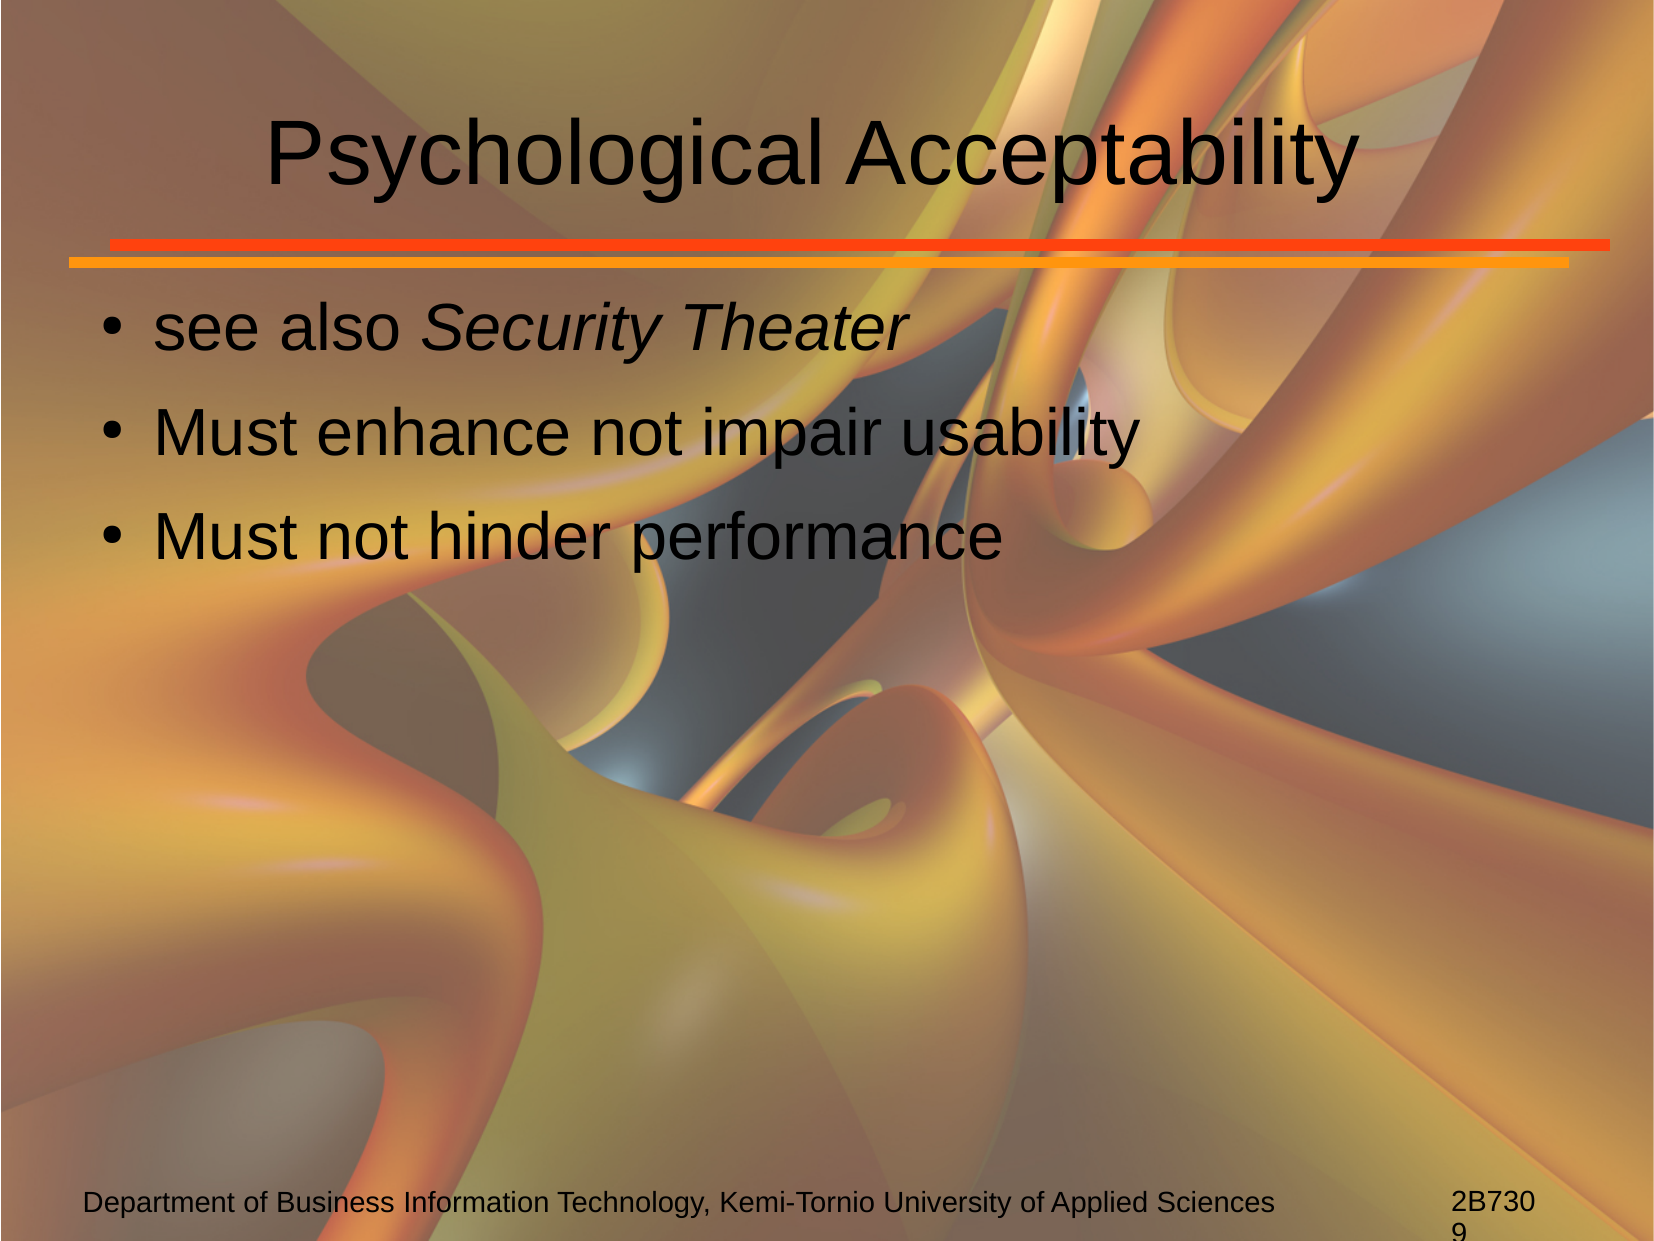

# Psychological Acceptability
see also Security Theater
Must enhance not impair usability
Must not hinder performance